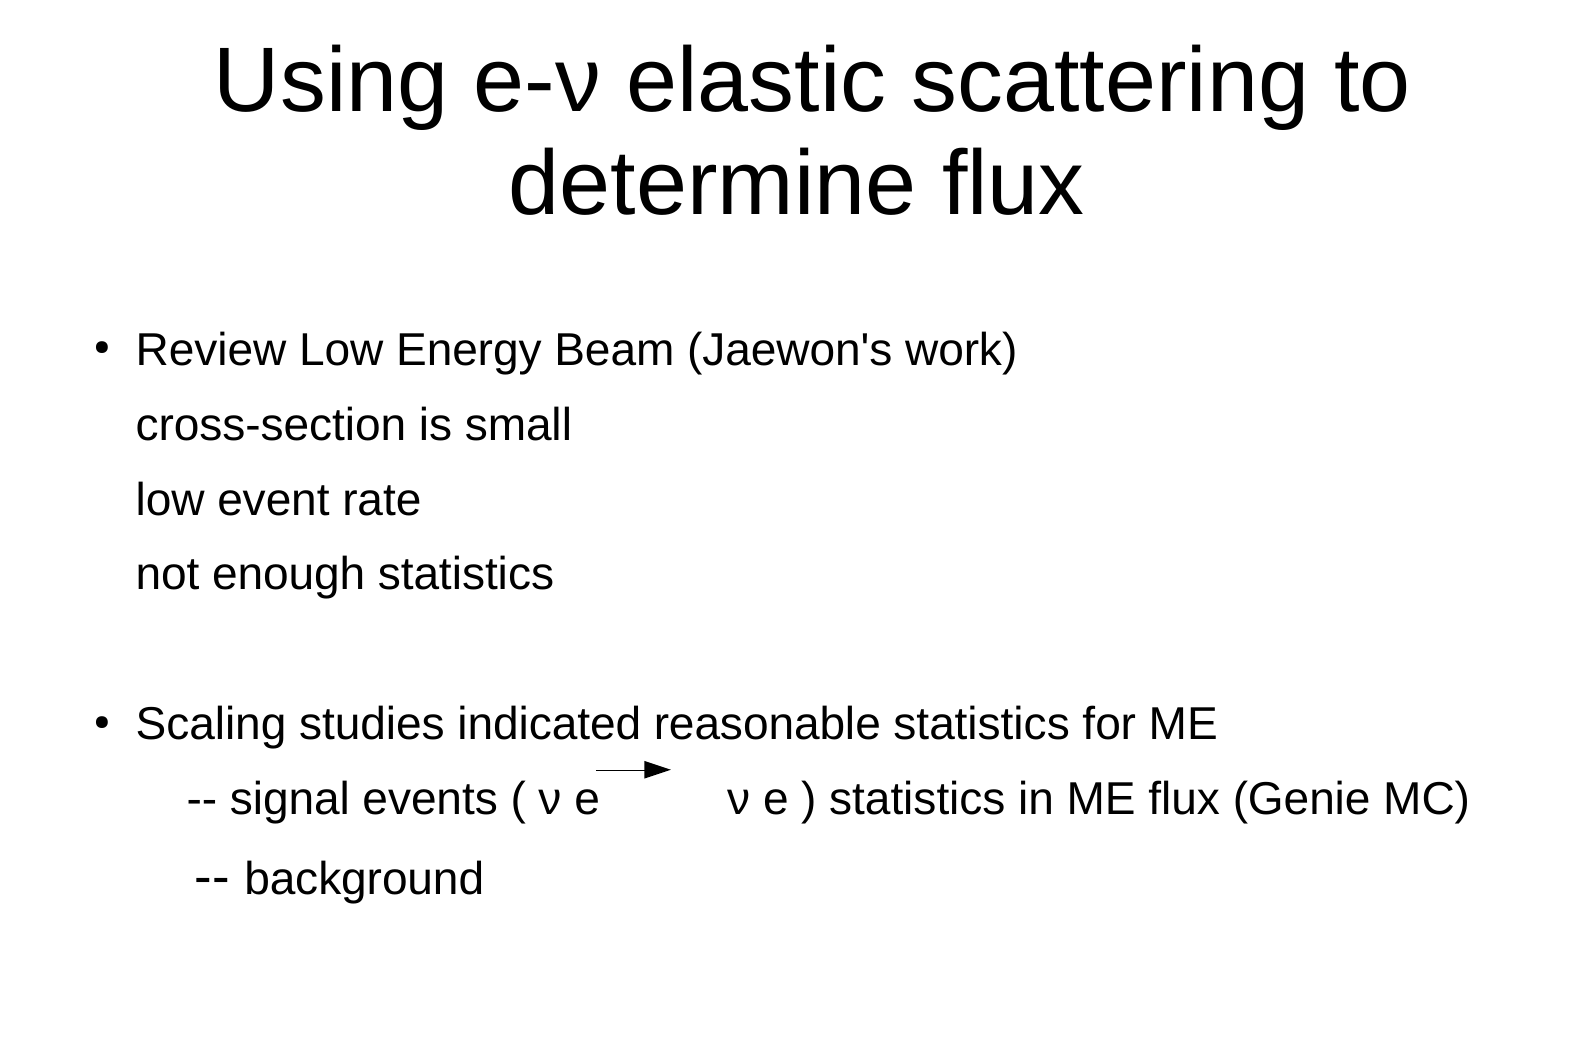

# Using e-ν elastic scattering to determine flux
Review Low Energy Beam (Jaewon's work)
cross-section is small
low event rate
not enough statistics
Scaling studies indicated reasonable statistics for ME
 -- signal events ( ν e ν e ) statistics in ME flux (Genie MC)
 -- background